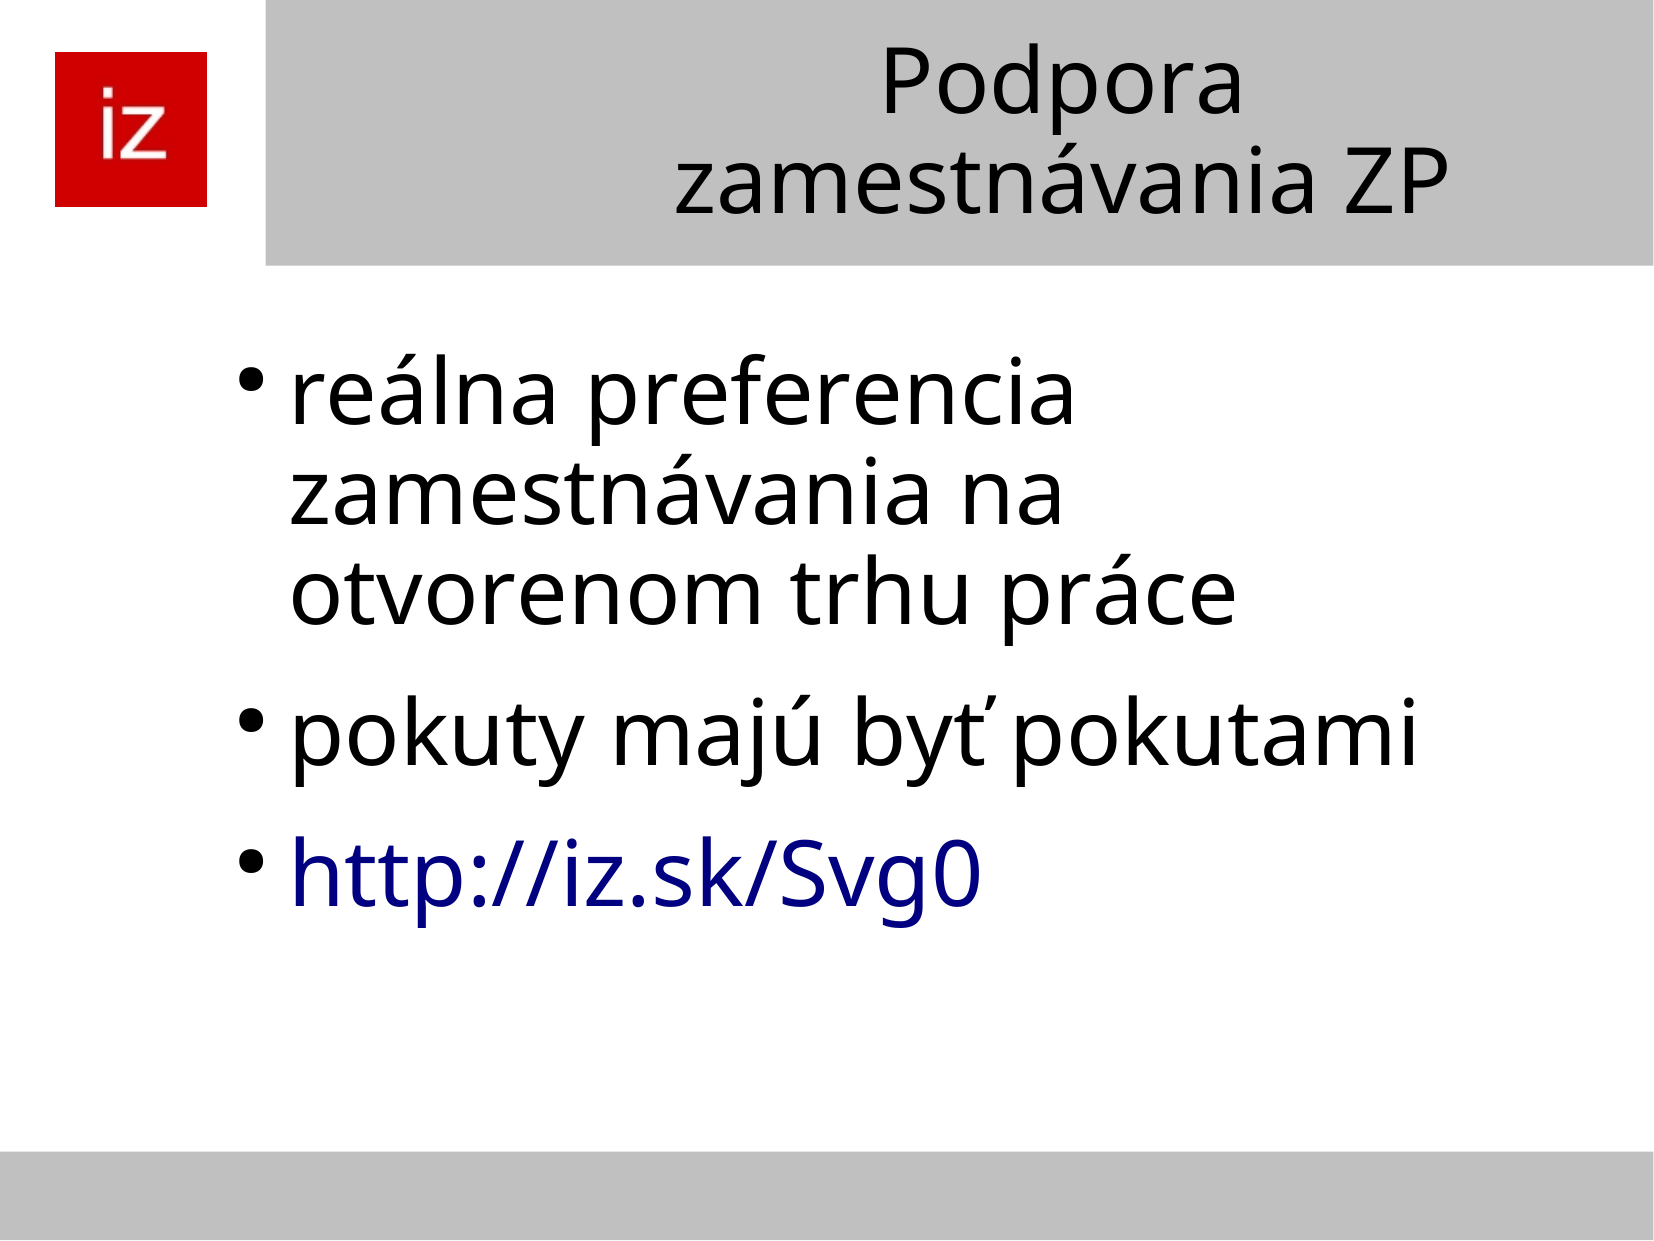

# Podpora zamestnávania ZP
reálna preferencia zamestnávania na otvorenom trhu práce
pokuty majú byť pokutami
http://iz.sk/Svg0